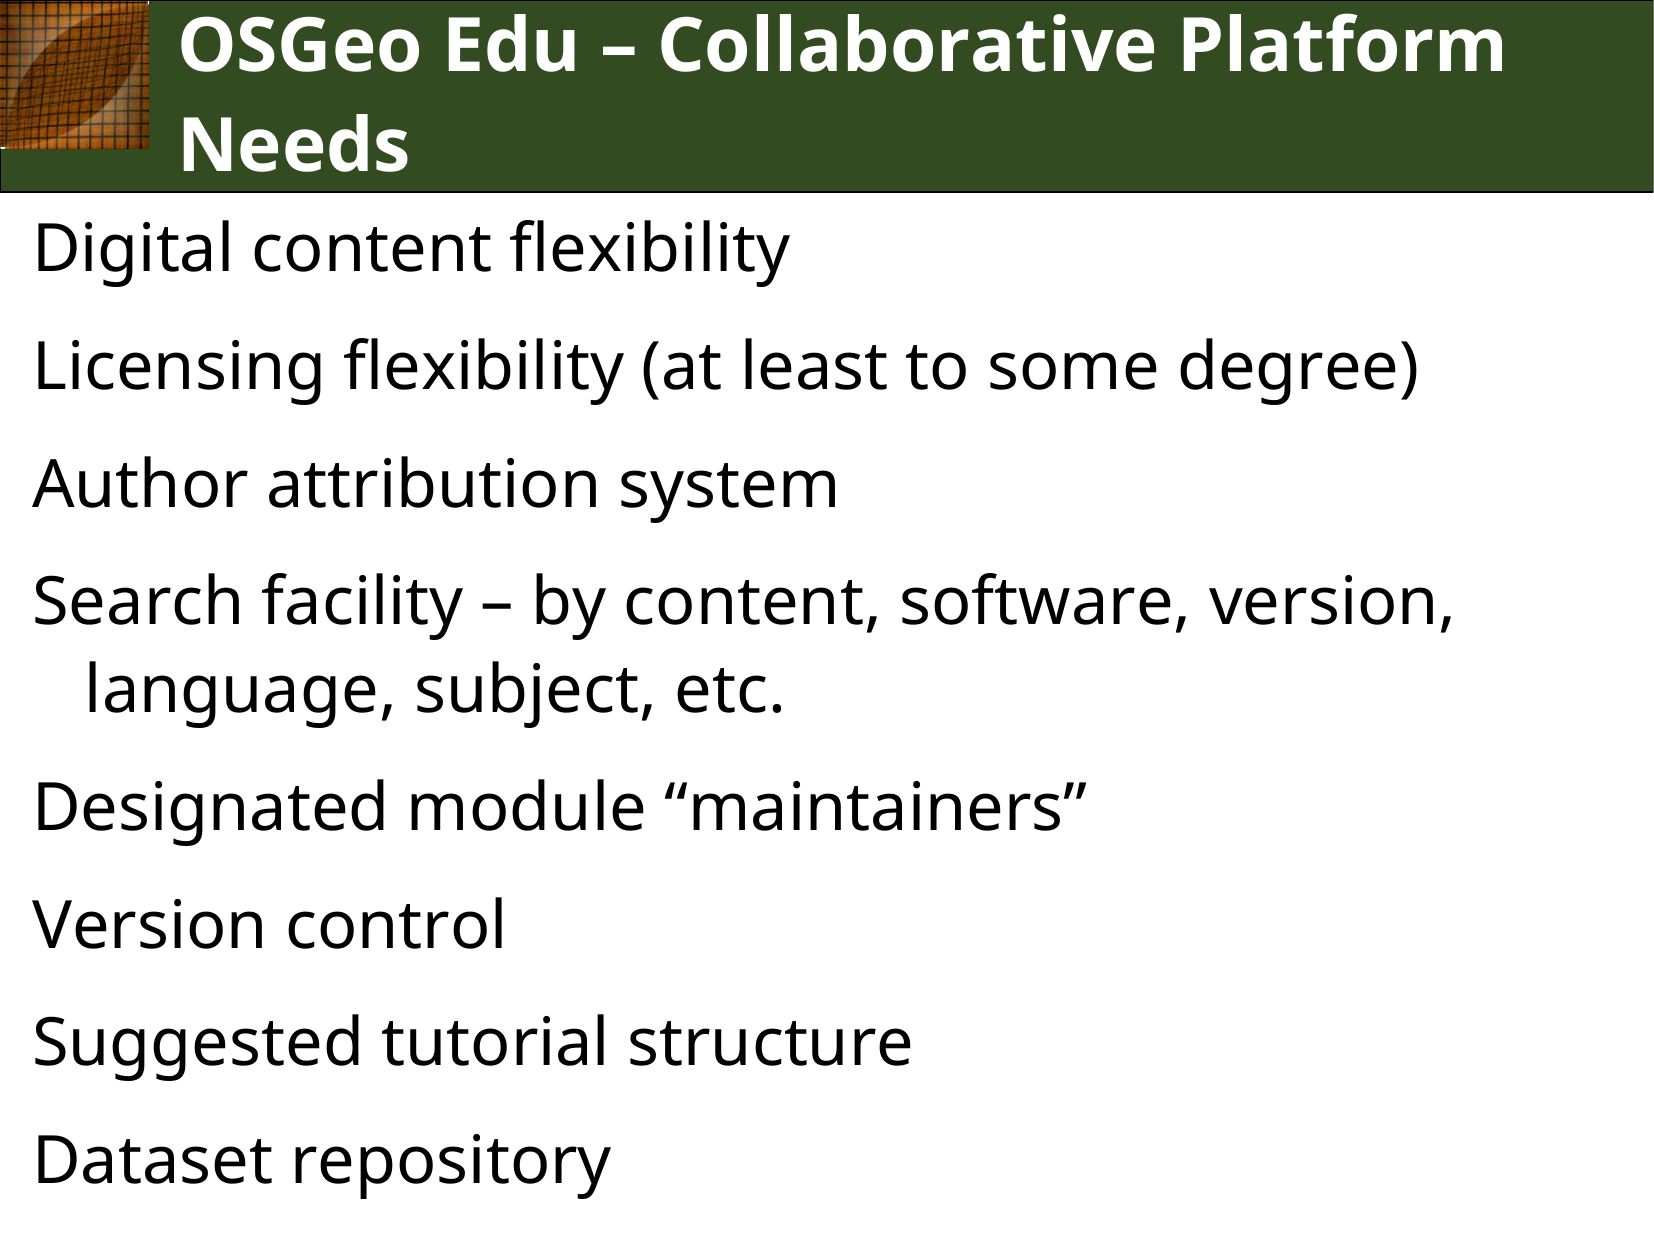

# OSGeo Edu – Collaborative Platform Needs
Digital content flexibility
Licensing flexibility (at least to some degree)
Author attribution system
Search facility – by content, software, version, language, subject, etc.
Designated module “maintainers”
Version control
Suggested tutorial structure
Dataset repository
Able to work with outside OSGeo authors